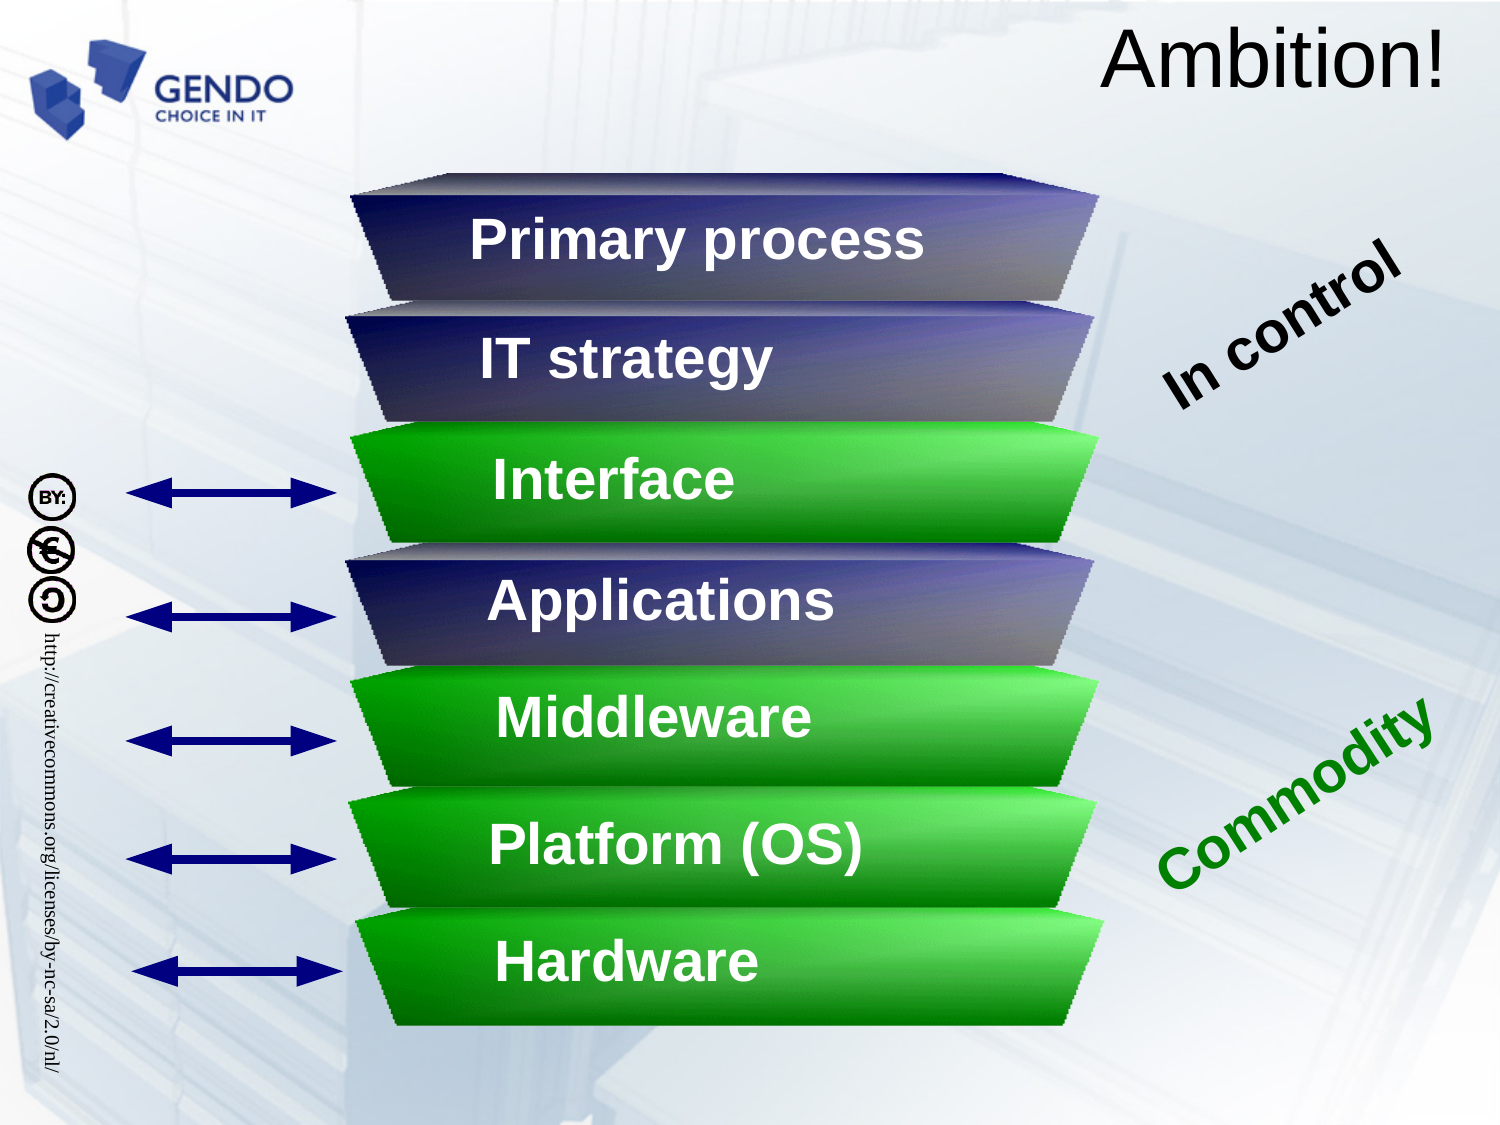

Ambition!
Primary process
IT strategy
In control
Interface
Applications
Middleware
Commodity
Platform (OS)‏
Hardware